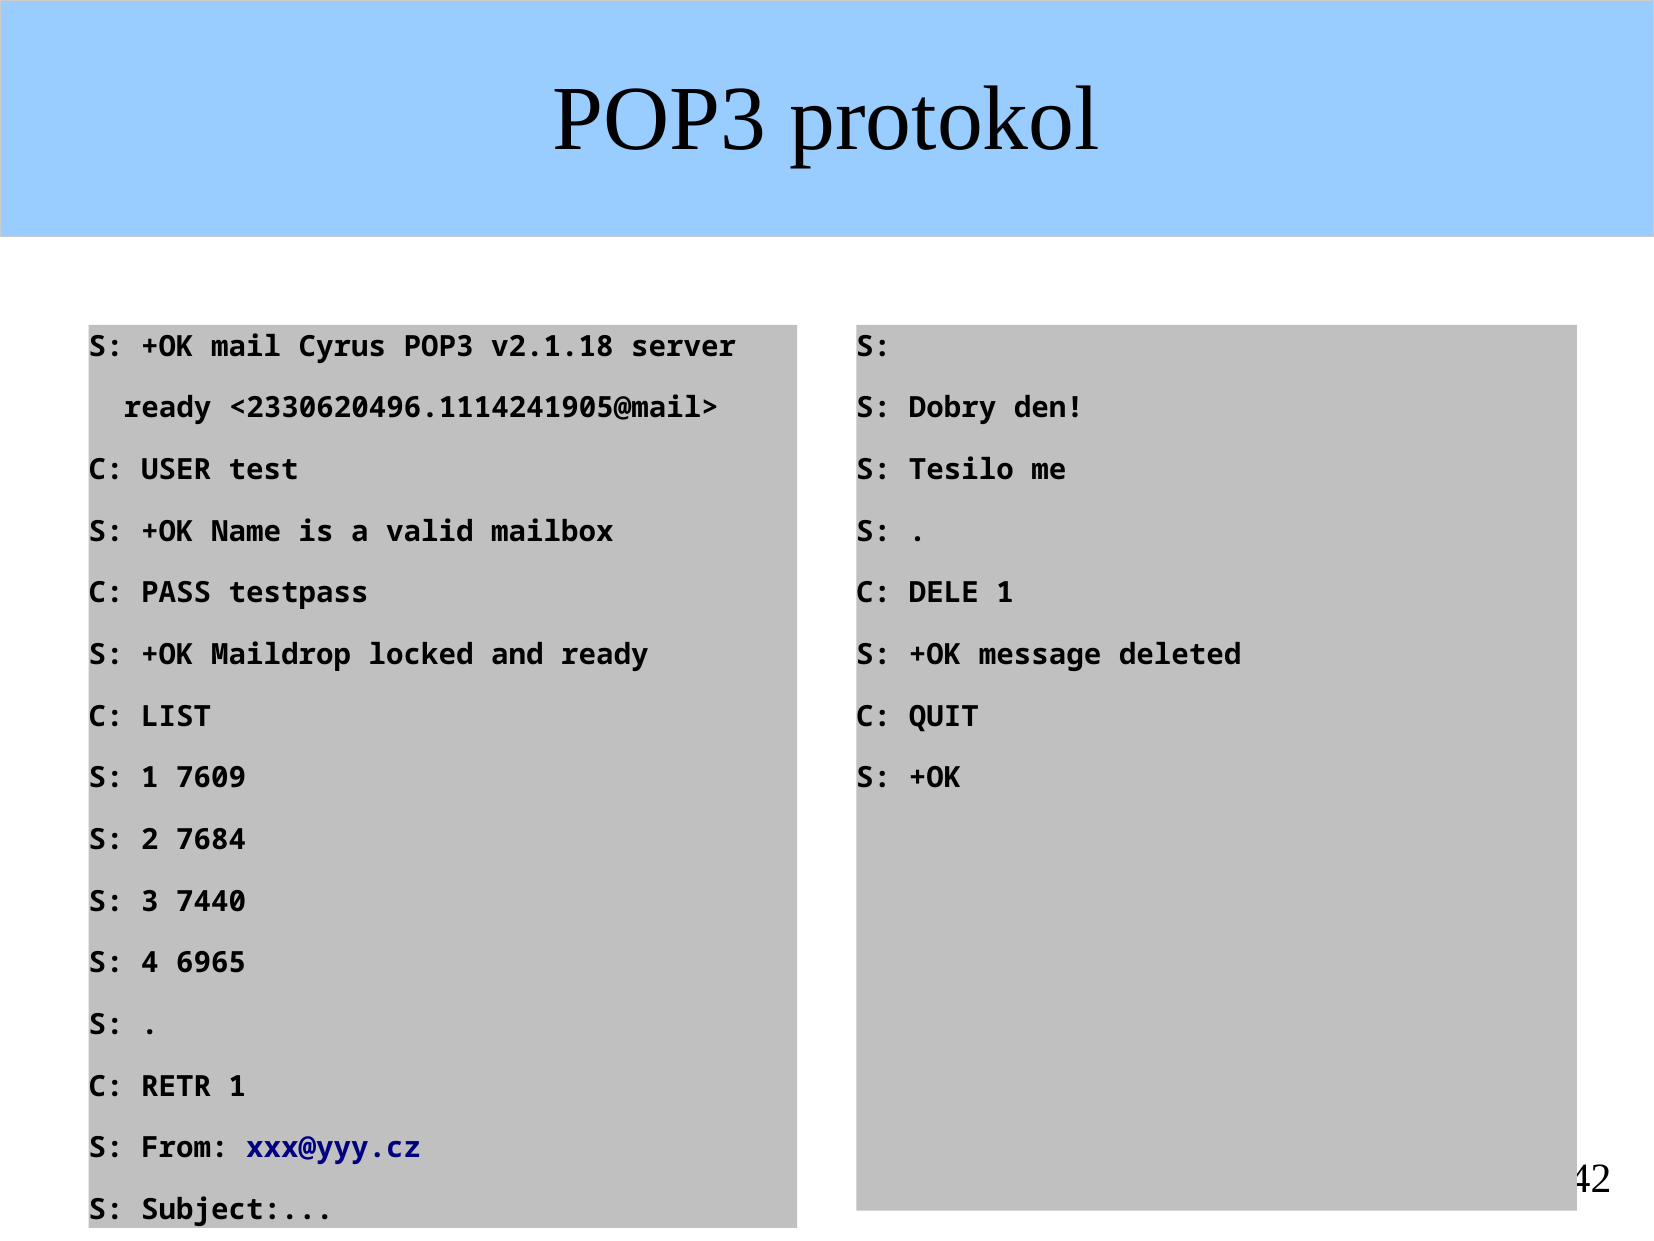

# POP3 protokol
S: +OK mail Cyrus POP3 v2.1.18 server
 ready <2330620496.1114241905@mail>
C: USER test
S: +OK Name is a valid mailbox
C: PASS testpass
S: +OK Maildrop locked and ready
C: LIST
S: 1 7609
S: 2 7684
S: 3 7440
S: 4 6965
S: .
C: RETR 1
S: From: xxx@yyy.cz
S: Subject:...
S:
S: Dobry den!
S: Tesilo me
S: .
C: DELE 1
S: +OK message deleted
C: QUIT
S: +OK